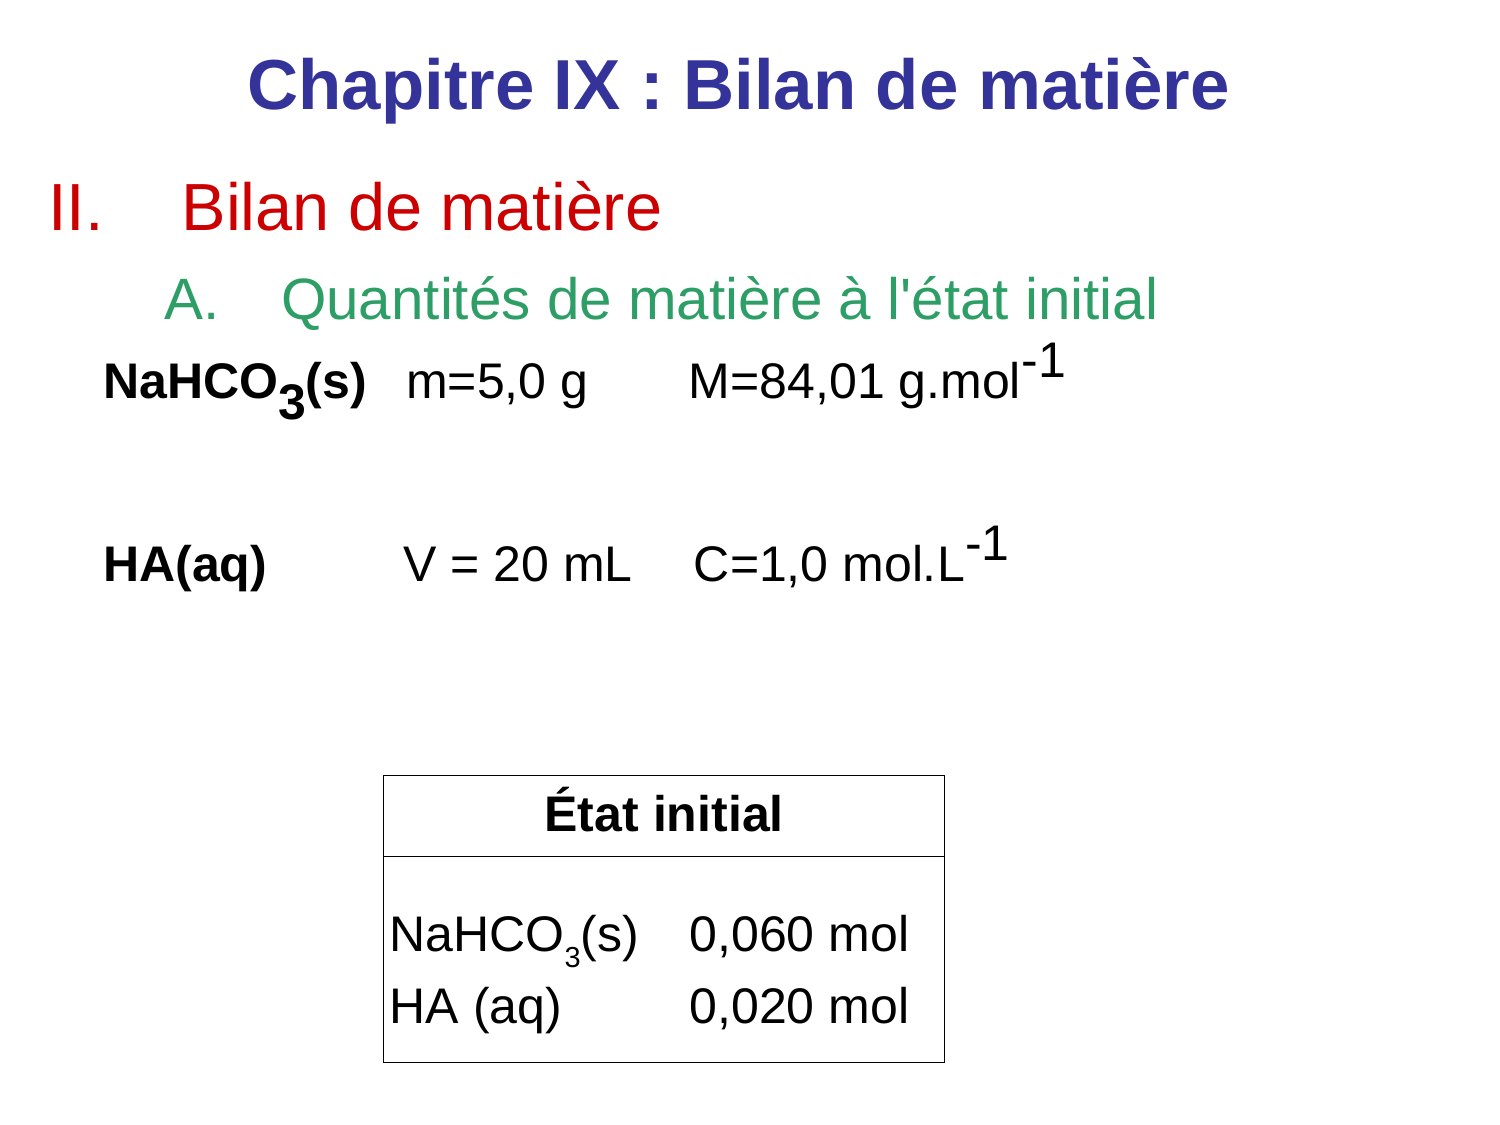

# Chapitre IX : Bilan de matière
II.	Bilan de matière
A.	Quantités de matière à l'état initial
NaHCO3(s)	m=5,0 g	 M=84,01 g.mol-1
HA(aq)	V = 20 mL 	C=1,0 mol.L-1
État initial
NaHCO3(s) 	0,060 mol
HA (aq) 	0,020 mol